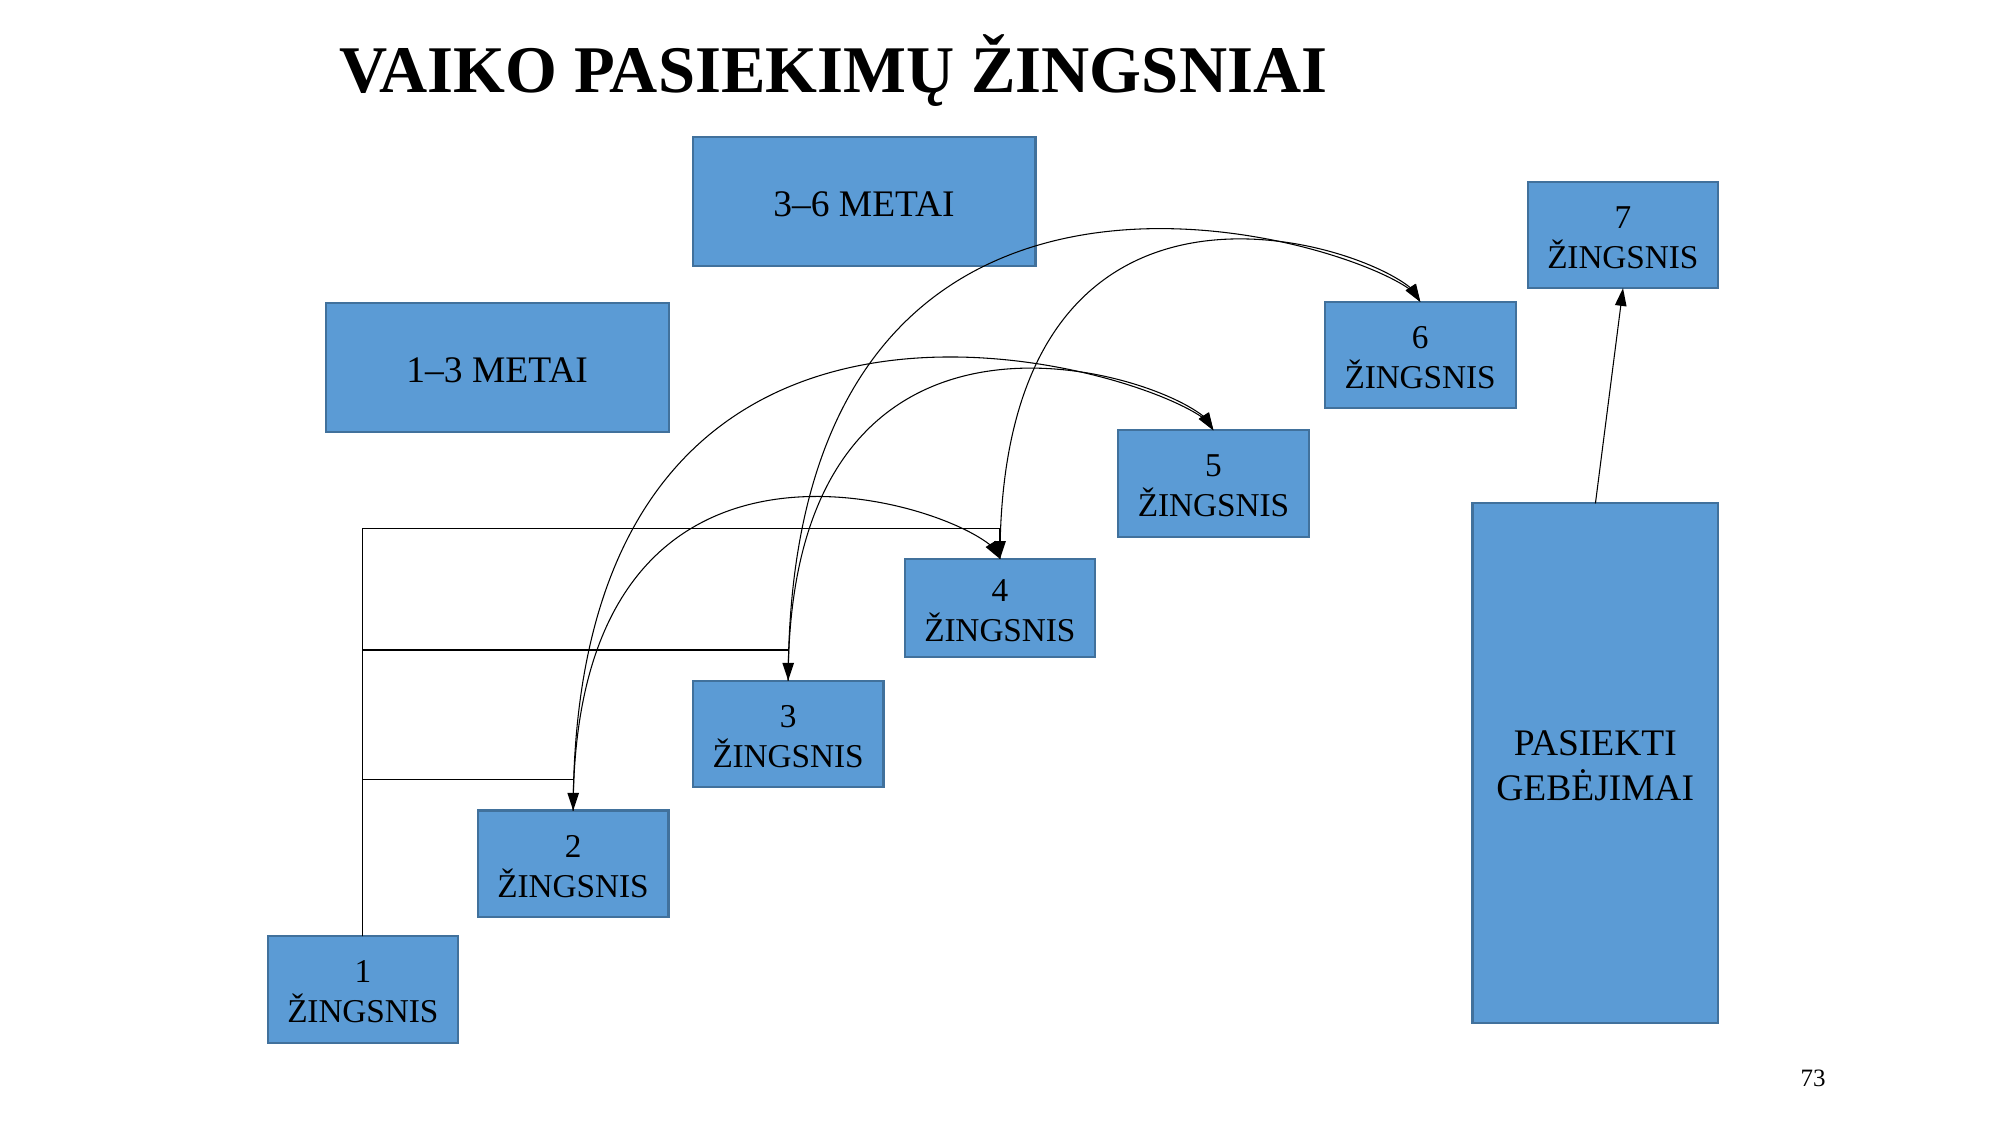

# VAIKO PASIEKIMŲ ŽINGSNIAI
3–6 METAI
7
ŽINGSNIS
6
ŽINGSNIS
1–3 METAI
5 ŽINGSNIS
PASIEKTI GEBĖJIMAI
4 ŽINGSNIS
3 ŽINGSNIS
2 ŽINGSNIS
1 ŽINGSNIS